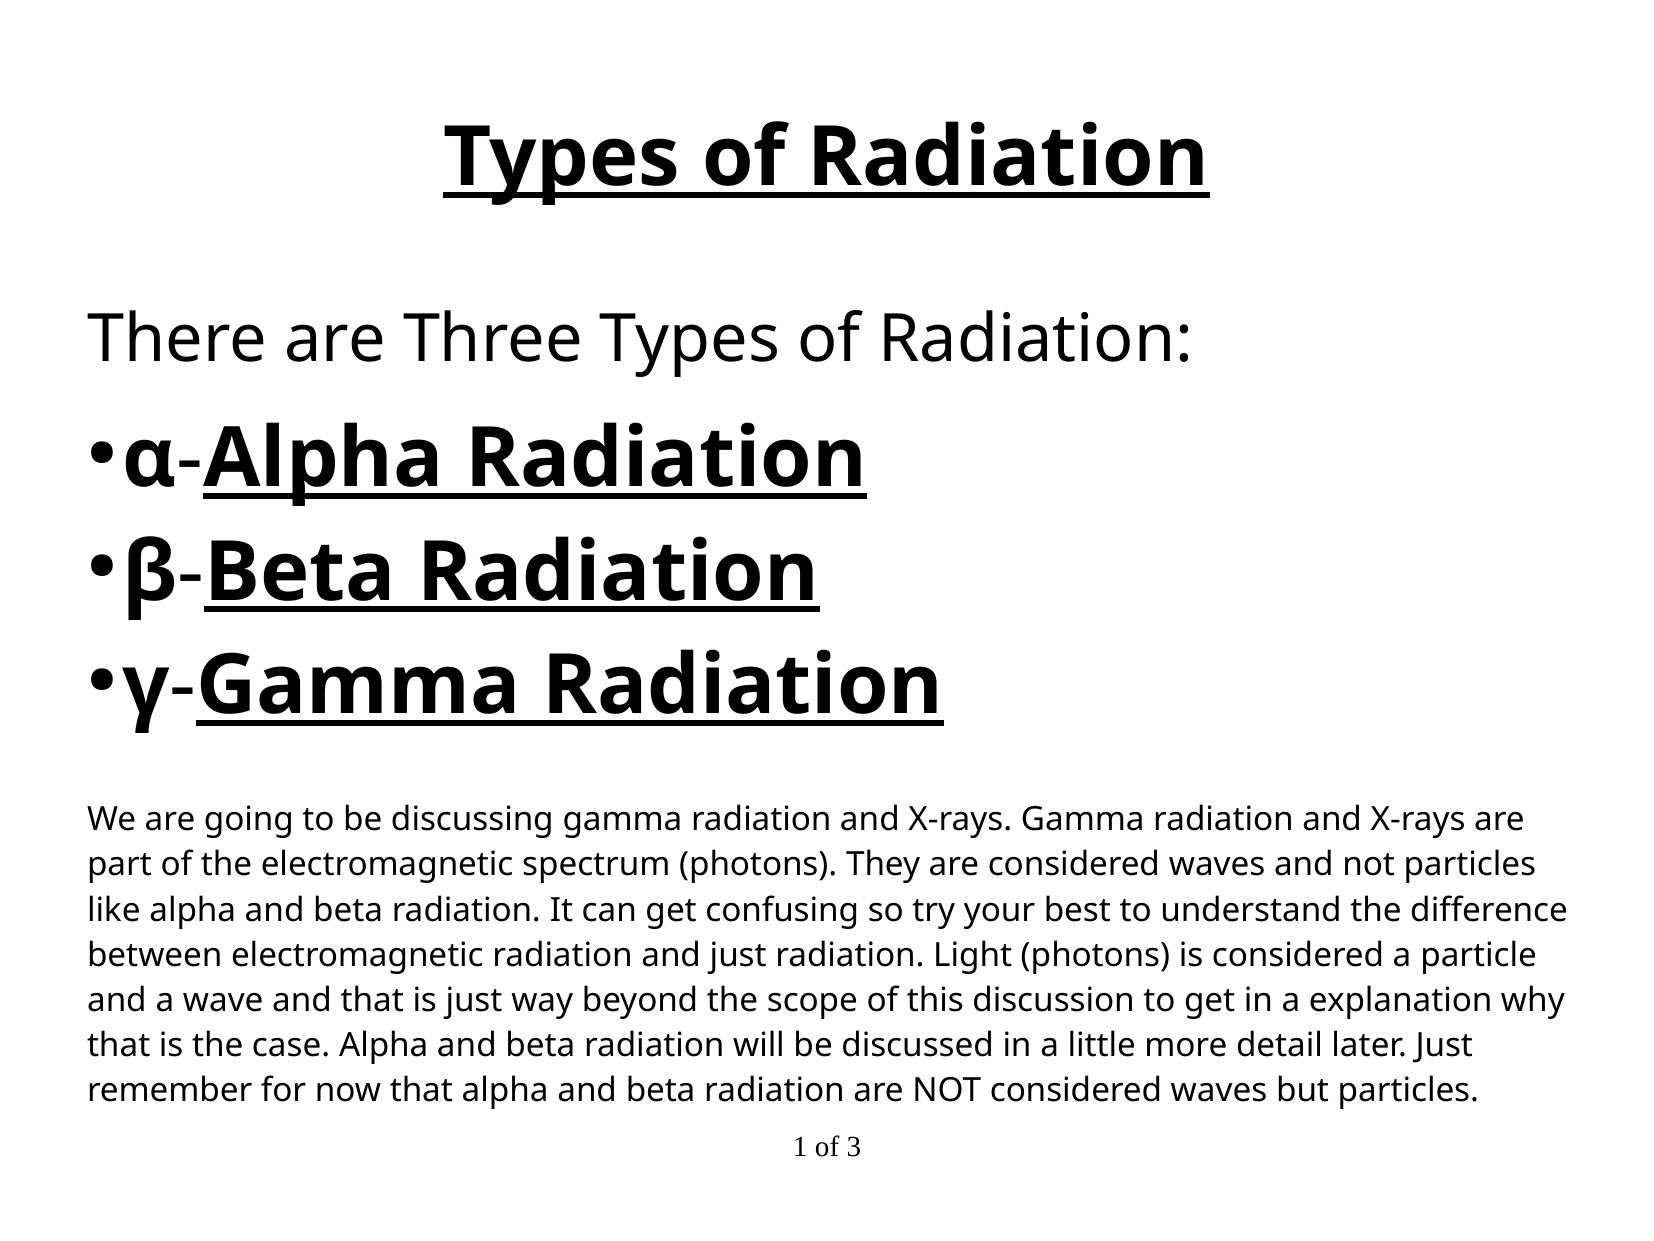

# Types of Radiation
There are Three Types of Radiation:
α-Alpha Radiation
β-Beta Radiation
γ-Gamma Radiation
We are going to be discussing gamma radiation and X-rays. Gamma radiation and X-rays are part of the electromagnetic spectrum (photons). They are considered waves and not particles like alpha and beta radiation. It can get confusing so try your best to understand the difference between electromagnetic radiation and just radiation. Light (photons) is considered a particle and a wave and that is just way beyond the scope of this discussion to get in a explanation why that is the case. Alpha and beta radiation will be discussed in a little more detail later. Just remember for now that alpha and beta radiation are NOT considered waves but particles.
1 of 3